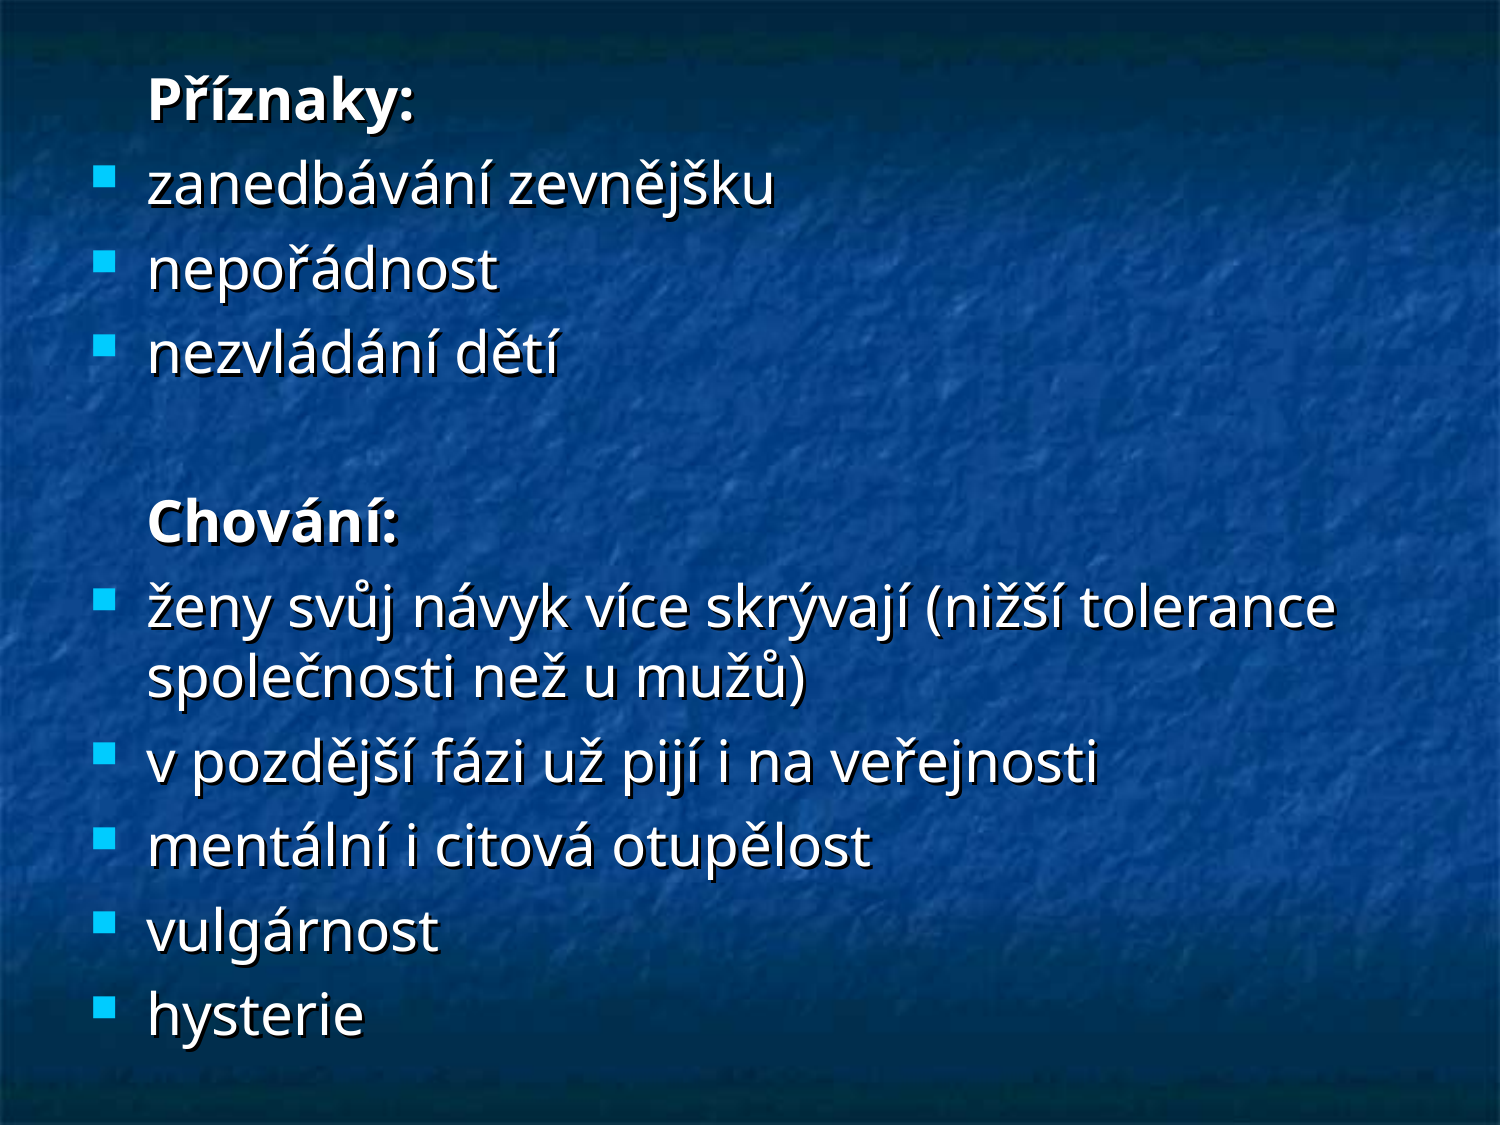

# Příznaky:
zanedbávání zevnějšku
nepořádnost
nezvládání dětí
	Chování:
ženy svůj návyk více skrývají (nižší tolerance společnosti než u mužů)
v pozdější fázi už pijí i na veřejnosti
mentální i citová otupělost
vulgárnost
hysterie